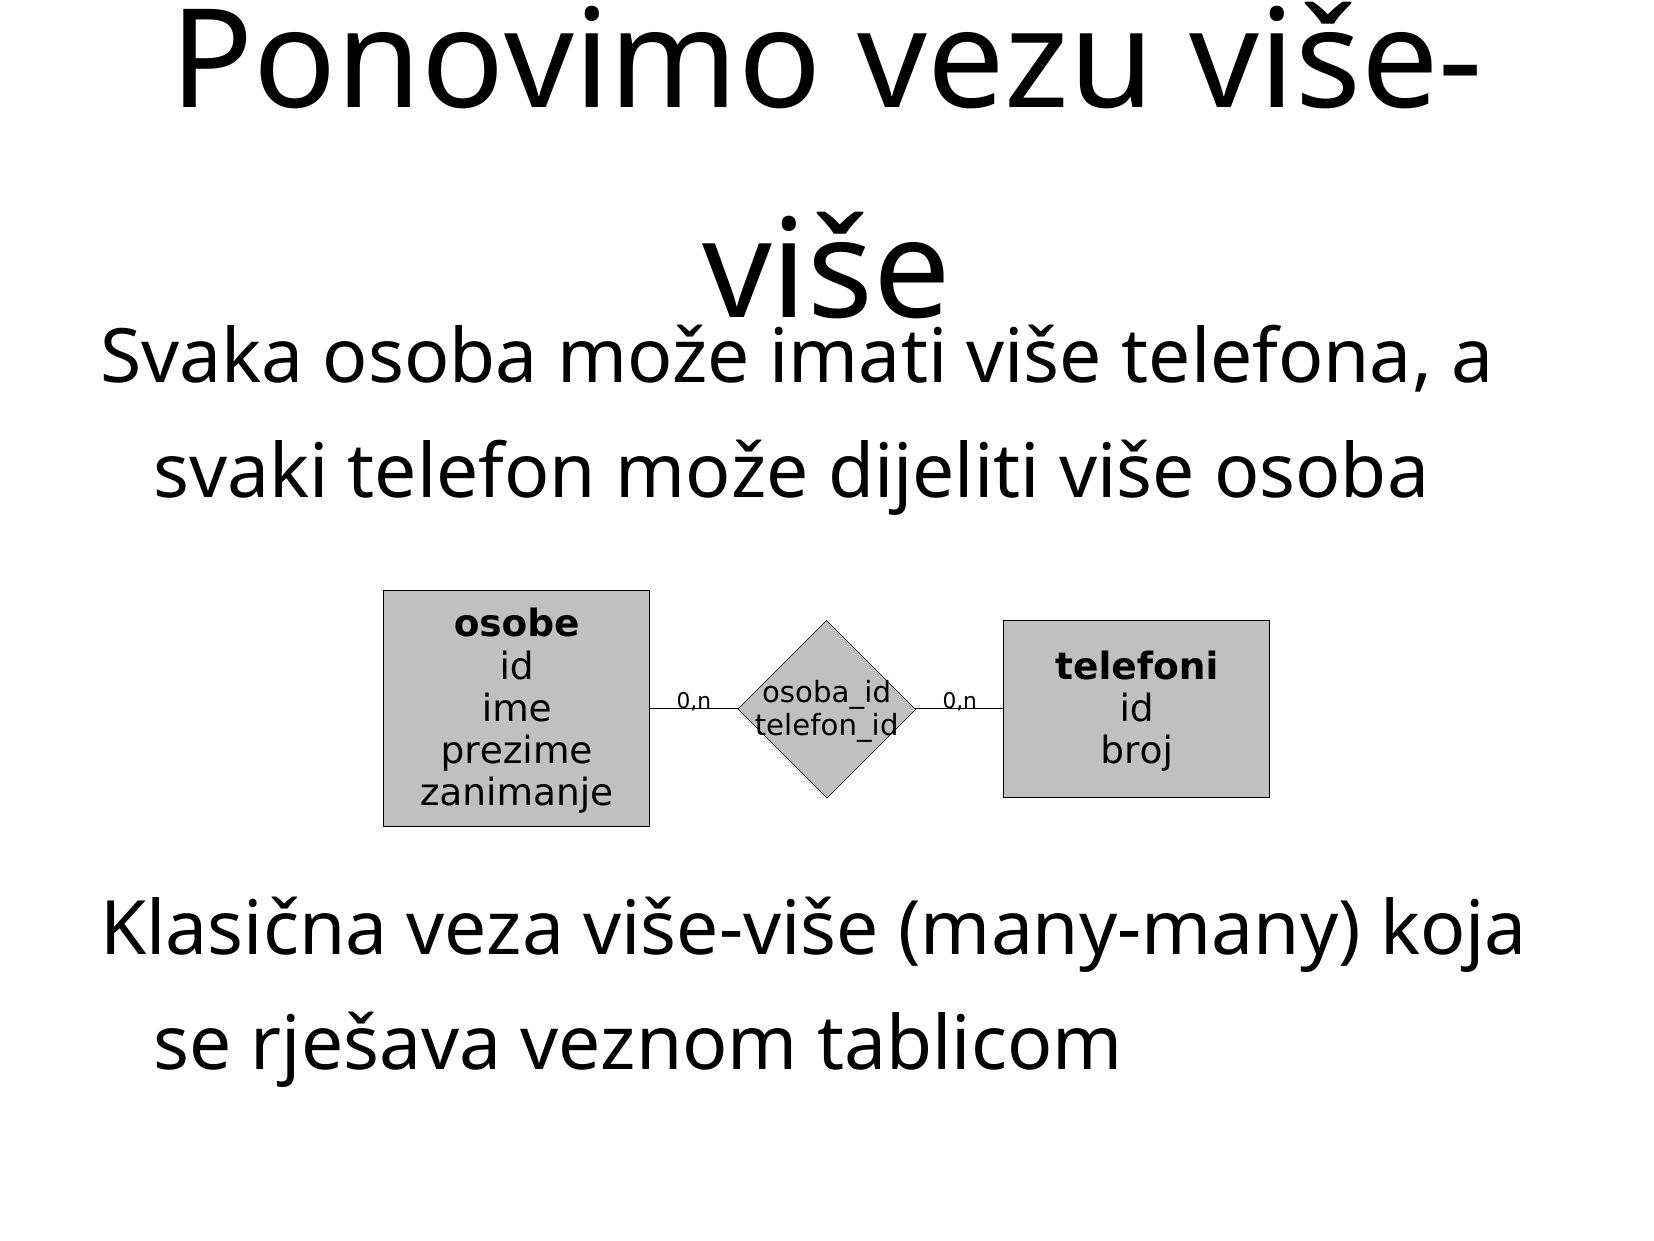

# Ponovimo vezu više-više
Svaka osoba može imati više telefona, a svaki telefon može dijeliti više osoba
Klasična veza više-više (many-many) koja se rješava veznom tablicom
osobe
id
ime
prezime
zanimanje
osoba_id
telefon_id
telefoni
id
broj